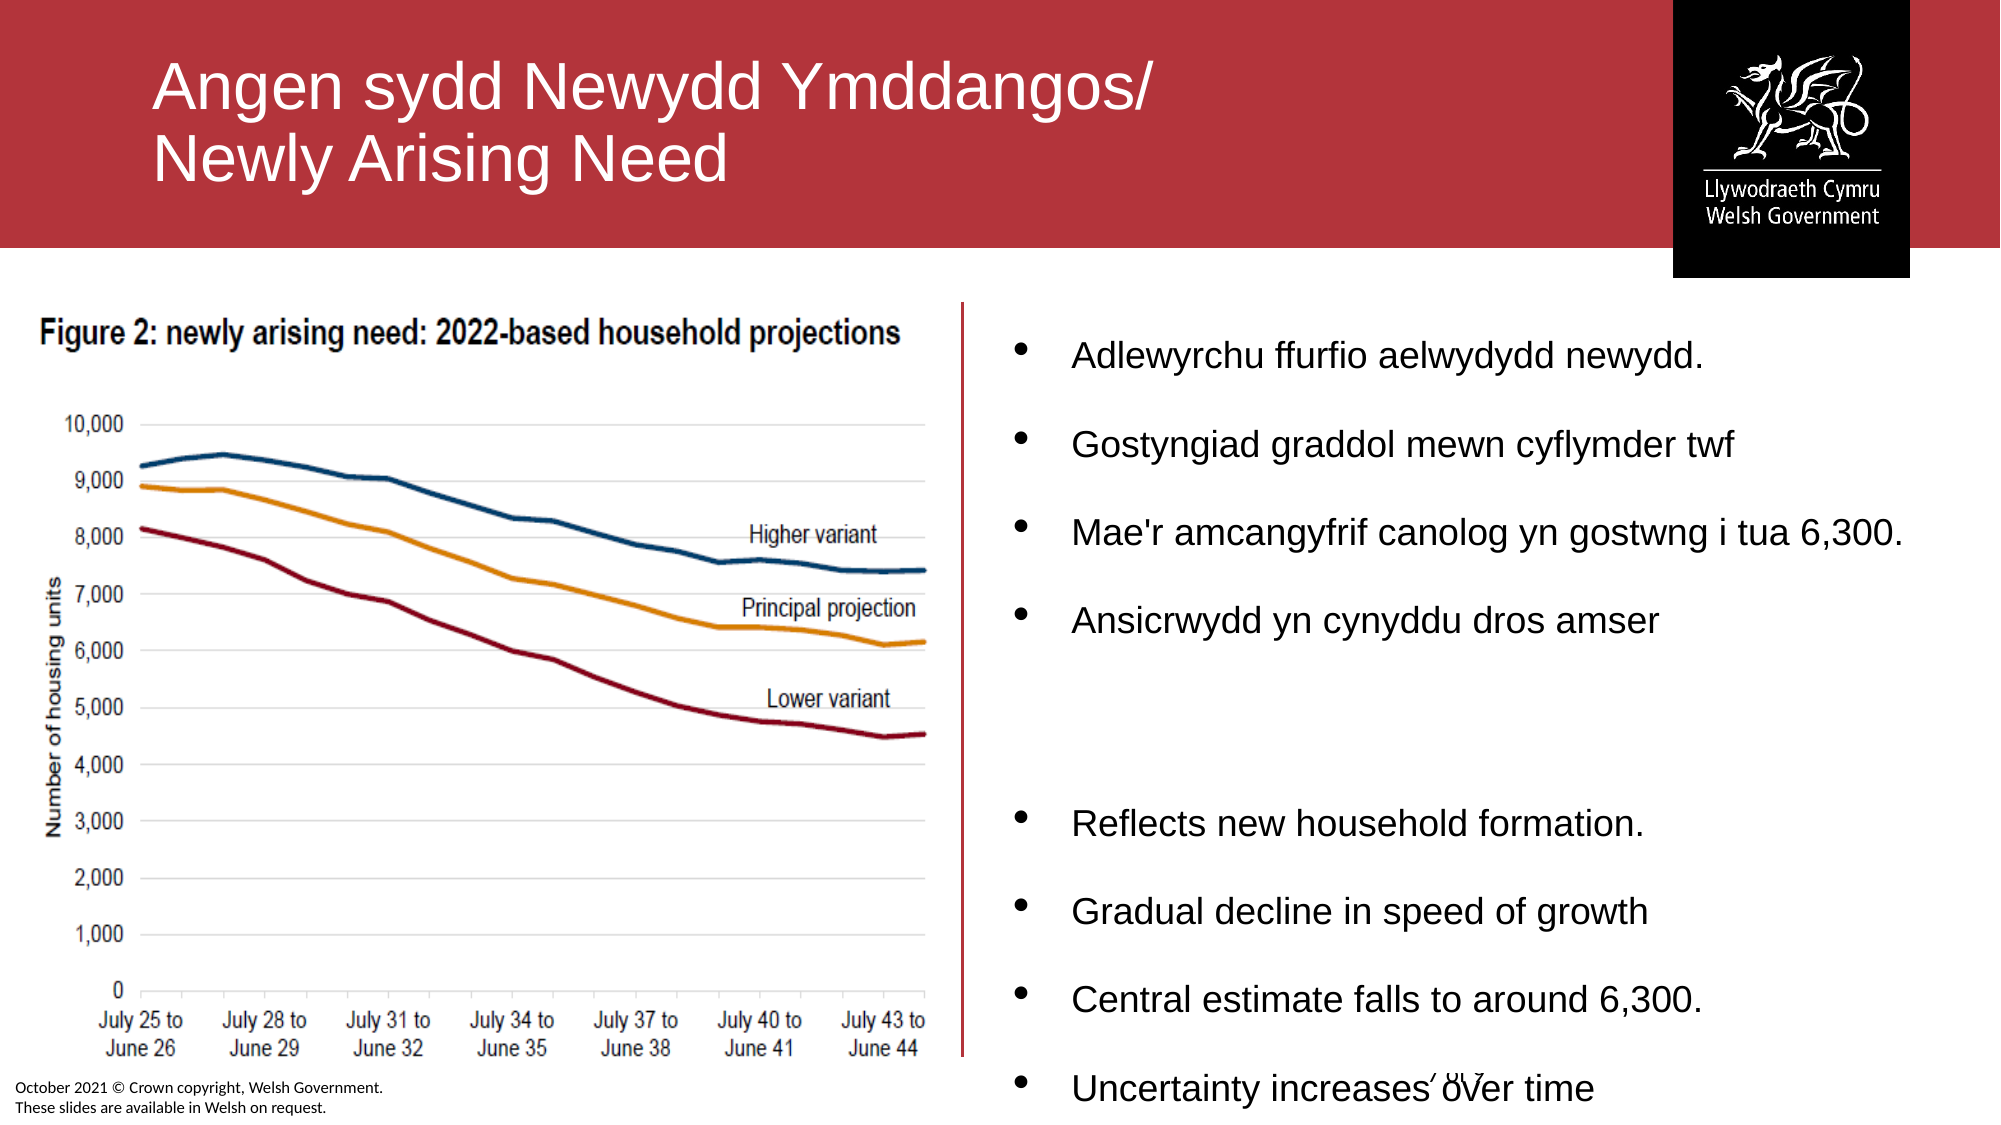

# Angen sydd Newydd Ymddangos/ Newly Arising Need
Adlewyrchu ffurfio aelwydydd newydd.
Gostyngiad graddol mewn cyflymder twf
Mae'r amcangyfrif canolog yn gostwng i tua 6,300.
Ansicrwydd yn cynyddu dros amser
Reflects new household formation.
Gradual decline in speed of growth
Central estimate falls to around 6,300.
Uncertainty increases over time
 of 9
October 2021 © Crown copyright, Welsh Government.
These slides are available in Welsh on request.